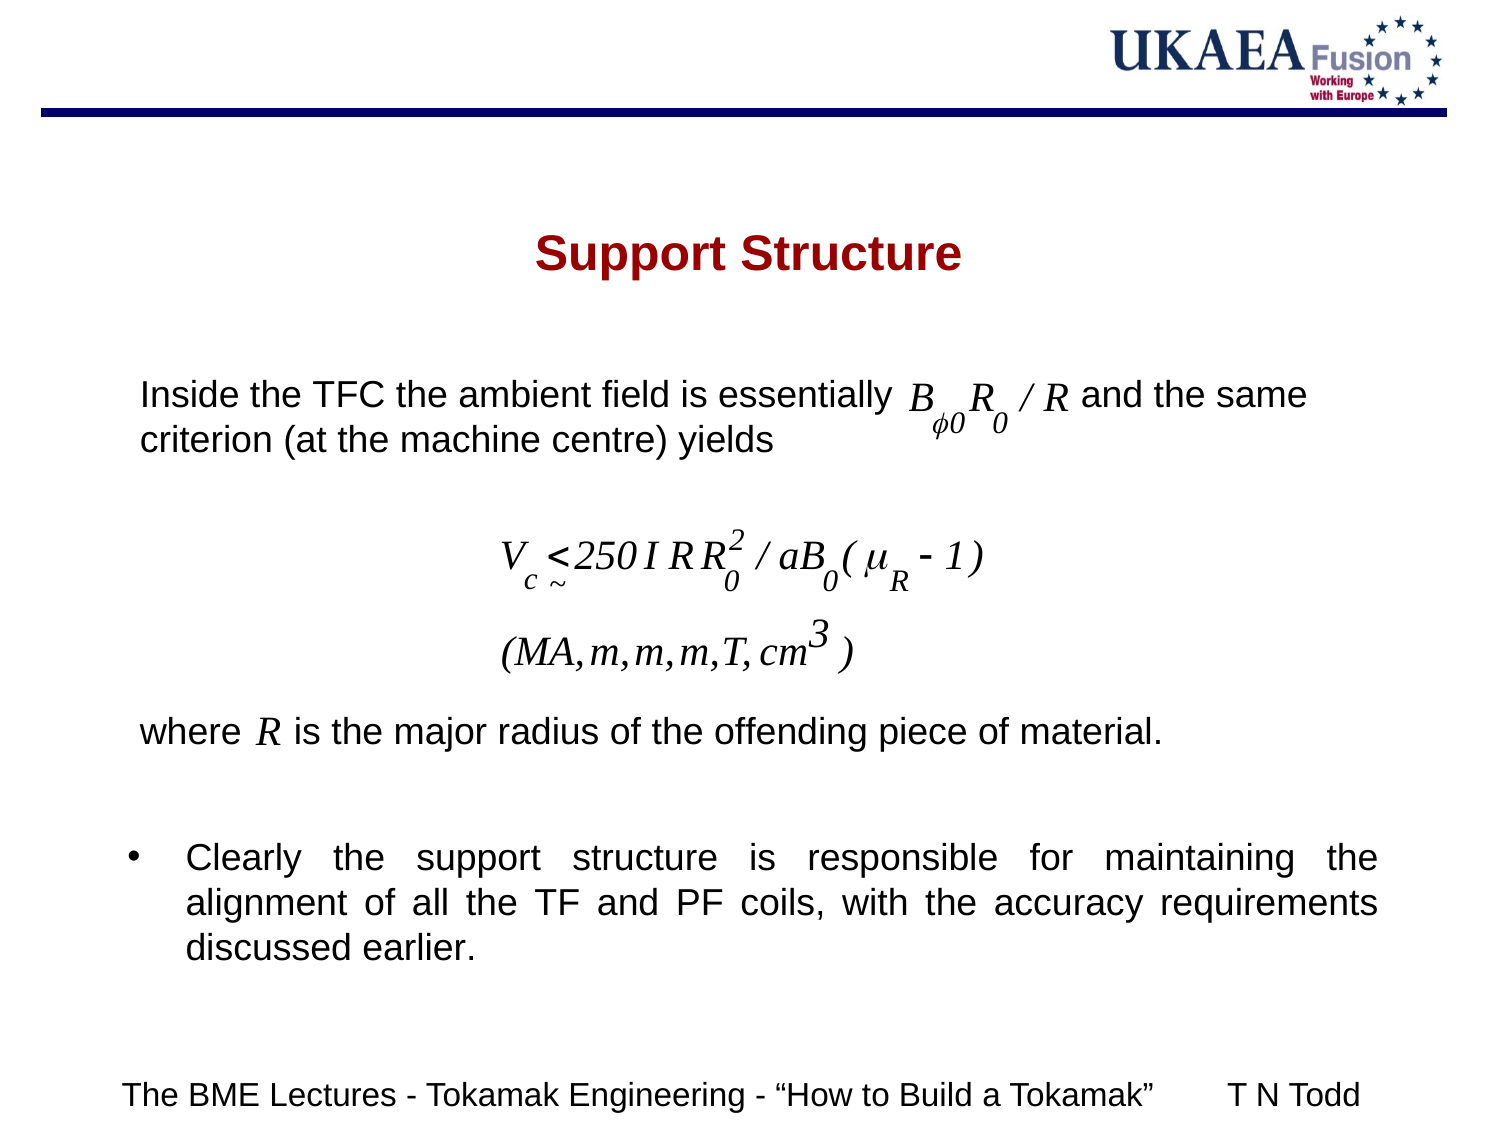

Support Structure
Inside the TFC the ambient field is essentially and the same criterion (at the machine centre) yields
where is the major radius of the offending piece of material.
Clearly the support structure is responsible for maintaining the alignment of all the TF and PF coils, with the accuracy requirements discussed earlier.